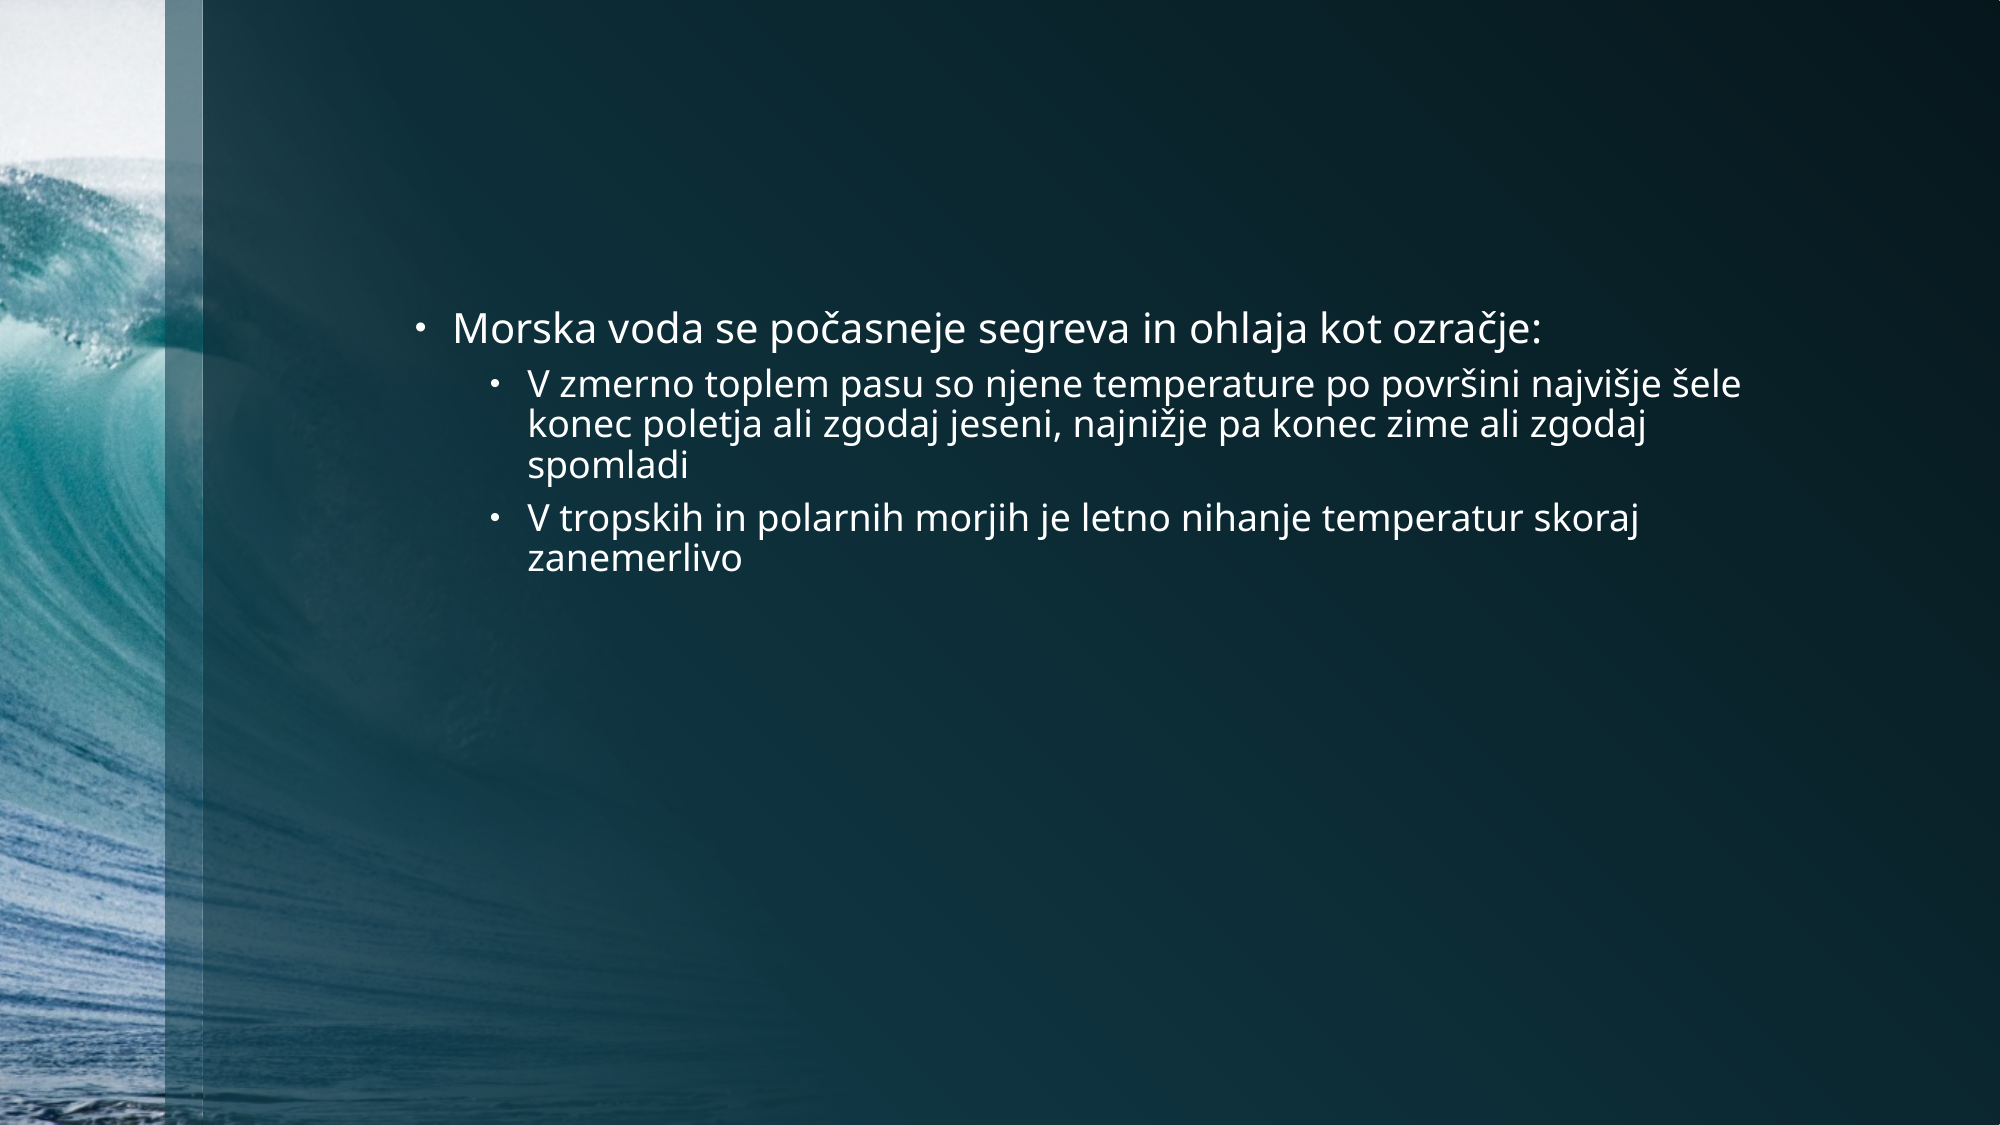

#
Morska voda se počasneje segreva in ohlaja kot ozračje:
V zmerno toplem pasu so njene temperature po površini najvišje šele konec poletja ali zgodaj jeseni, najnižje pa konec zime ali zgodaj spomladi
V tropskih in polarnih morjih je letno nihanje temperatur skoraj zanemerlivo